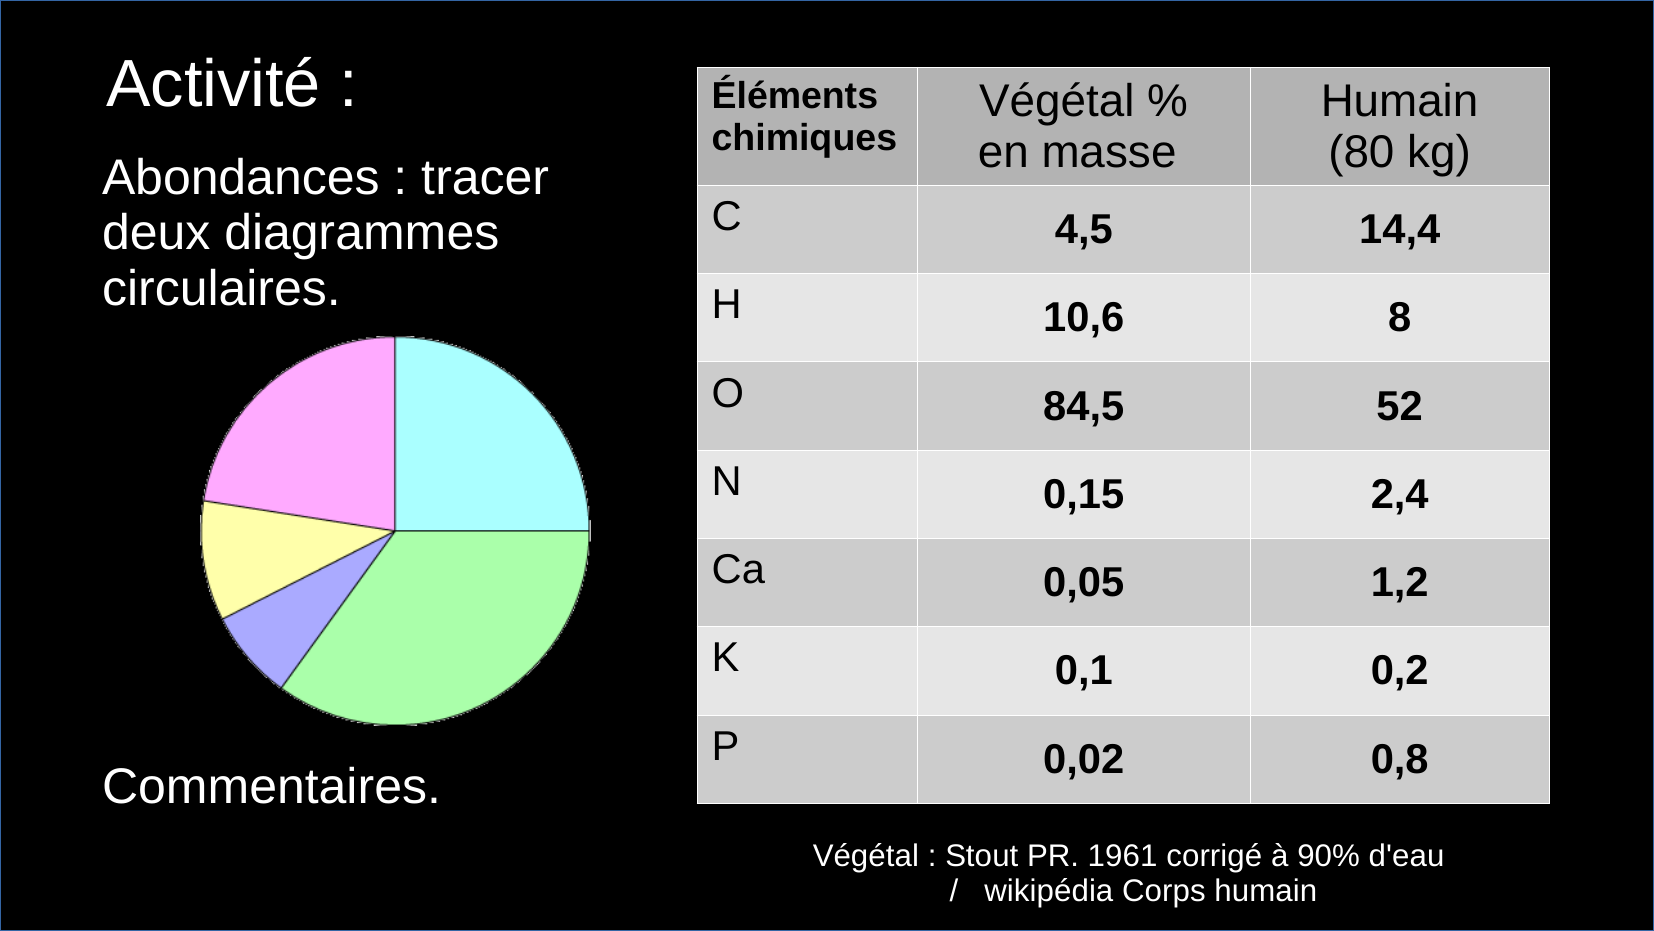

# Activité :
| Éléments chimiques | Végétal % en masse | Humain (80 kg) |
| --- | --- | --- |
| C | 4,5 | 14,4 |
| H | 10,6 | 8 |
| O | 84,5 | 52 |
| N | 0,15 | 2,4 |
| Ca | 0,05 | 1,2 |
| K | 0,1 | 0,2 |
| P | 0,02 | 0,8 |
Abondances : tracer deux diagrammes circulaires.
Commentaires.
Végétal : Stout PR. 1961 corrigé à 90% d'eau
/ wikipédia Corps humain